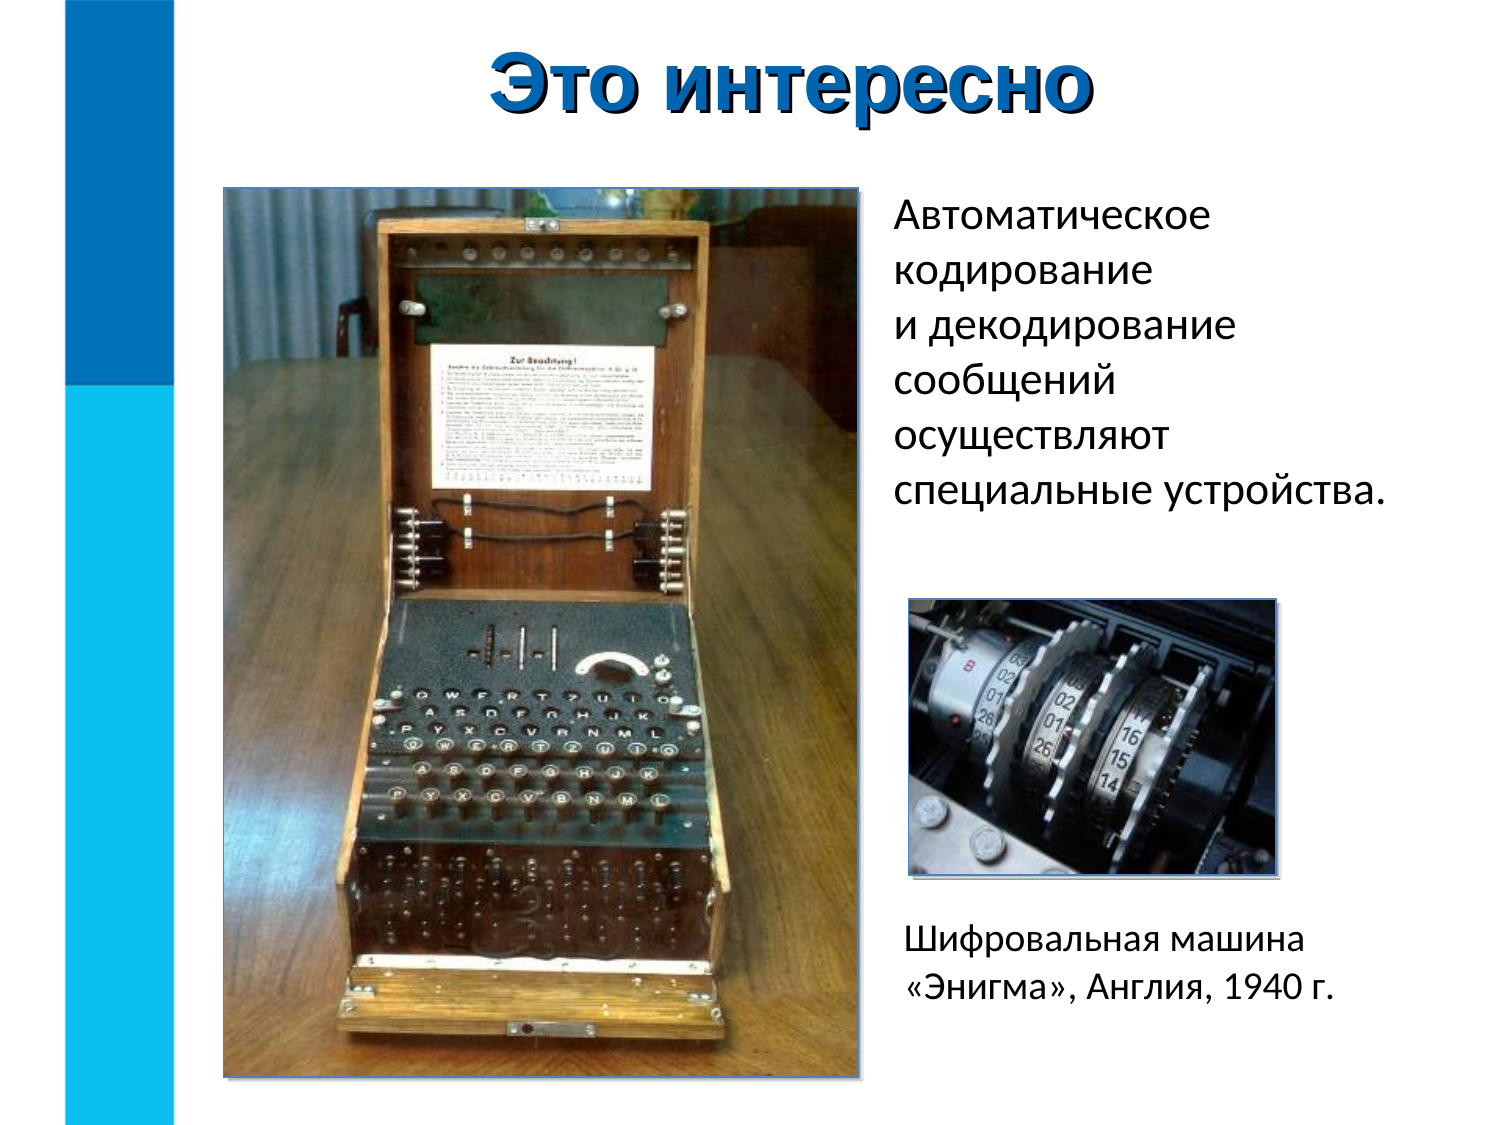

# Это интересно
Автоматическое кодирование
и декодирование сообщений осуществляют специальные устройства.
Шифровальная машина «Энигма», Англия, 1940 г.